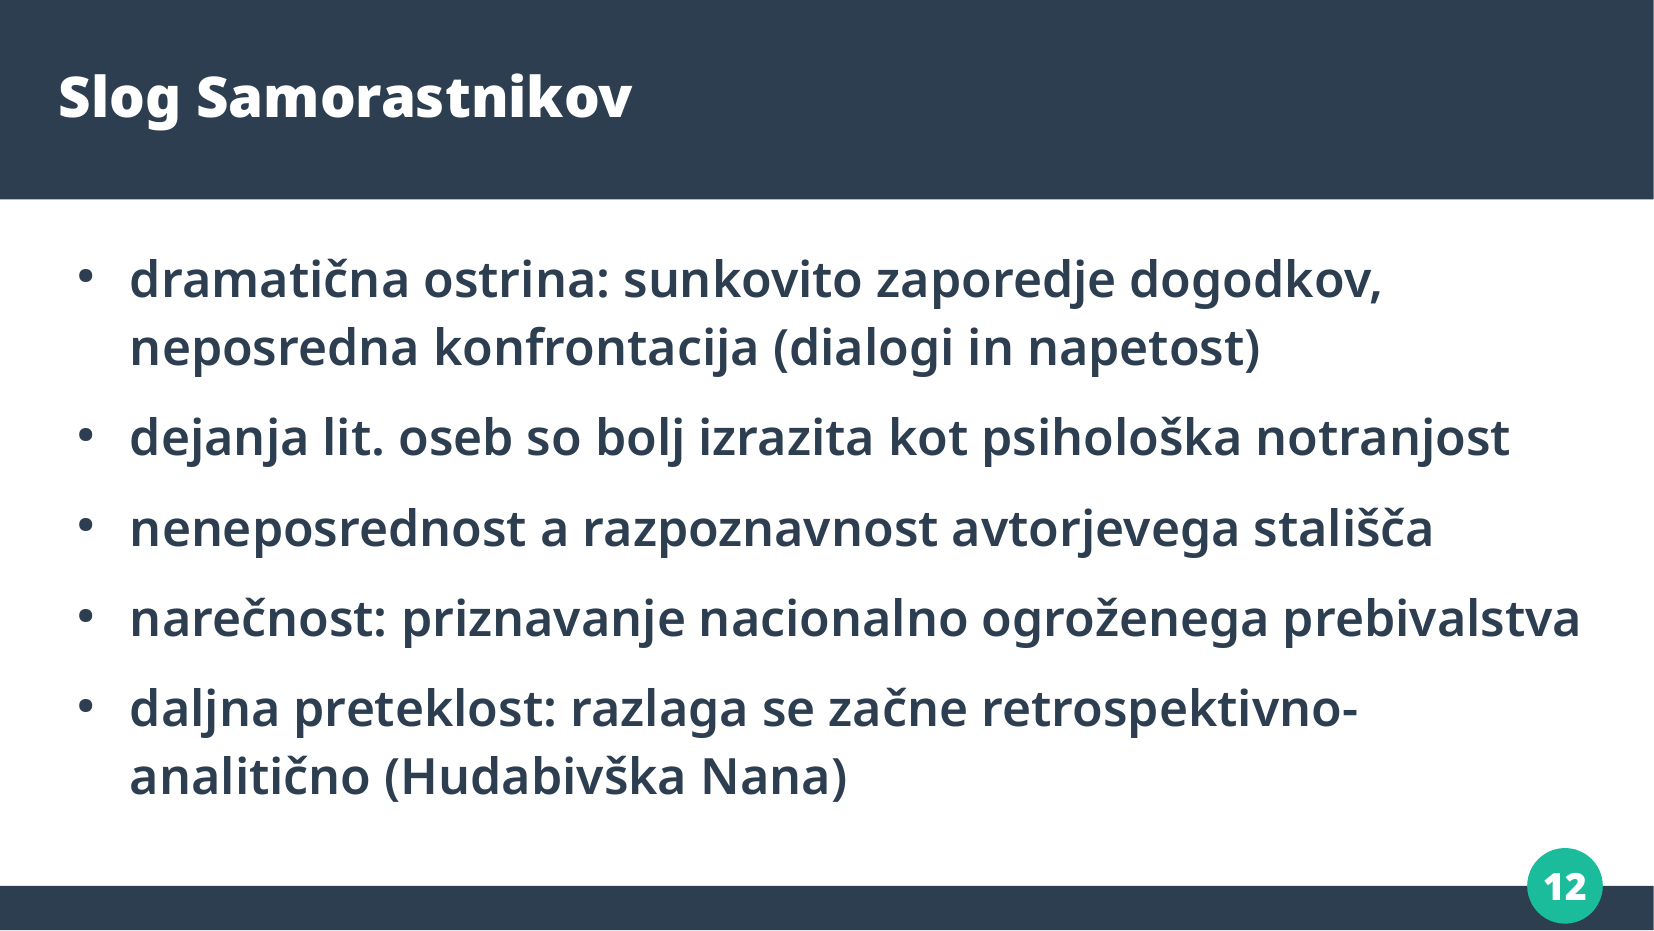

# Slog Samorastnikov
dramatična ostrina: sunkovito zaporedje dogodkov, neposredna konfrontacija (dialogi in napetost)
dejanja lit. oseb so bolj izrazita kot psihološka notranjost
neneposrednost a razpoznavnost avtorjevega stališča
narečnost: priznavanje nacionalno ogroženega prebivalstva
daljna preteklost: razlaga se začne retrospektivno-analitično (Hudabivška Nana)